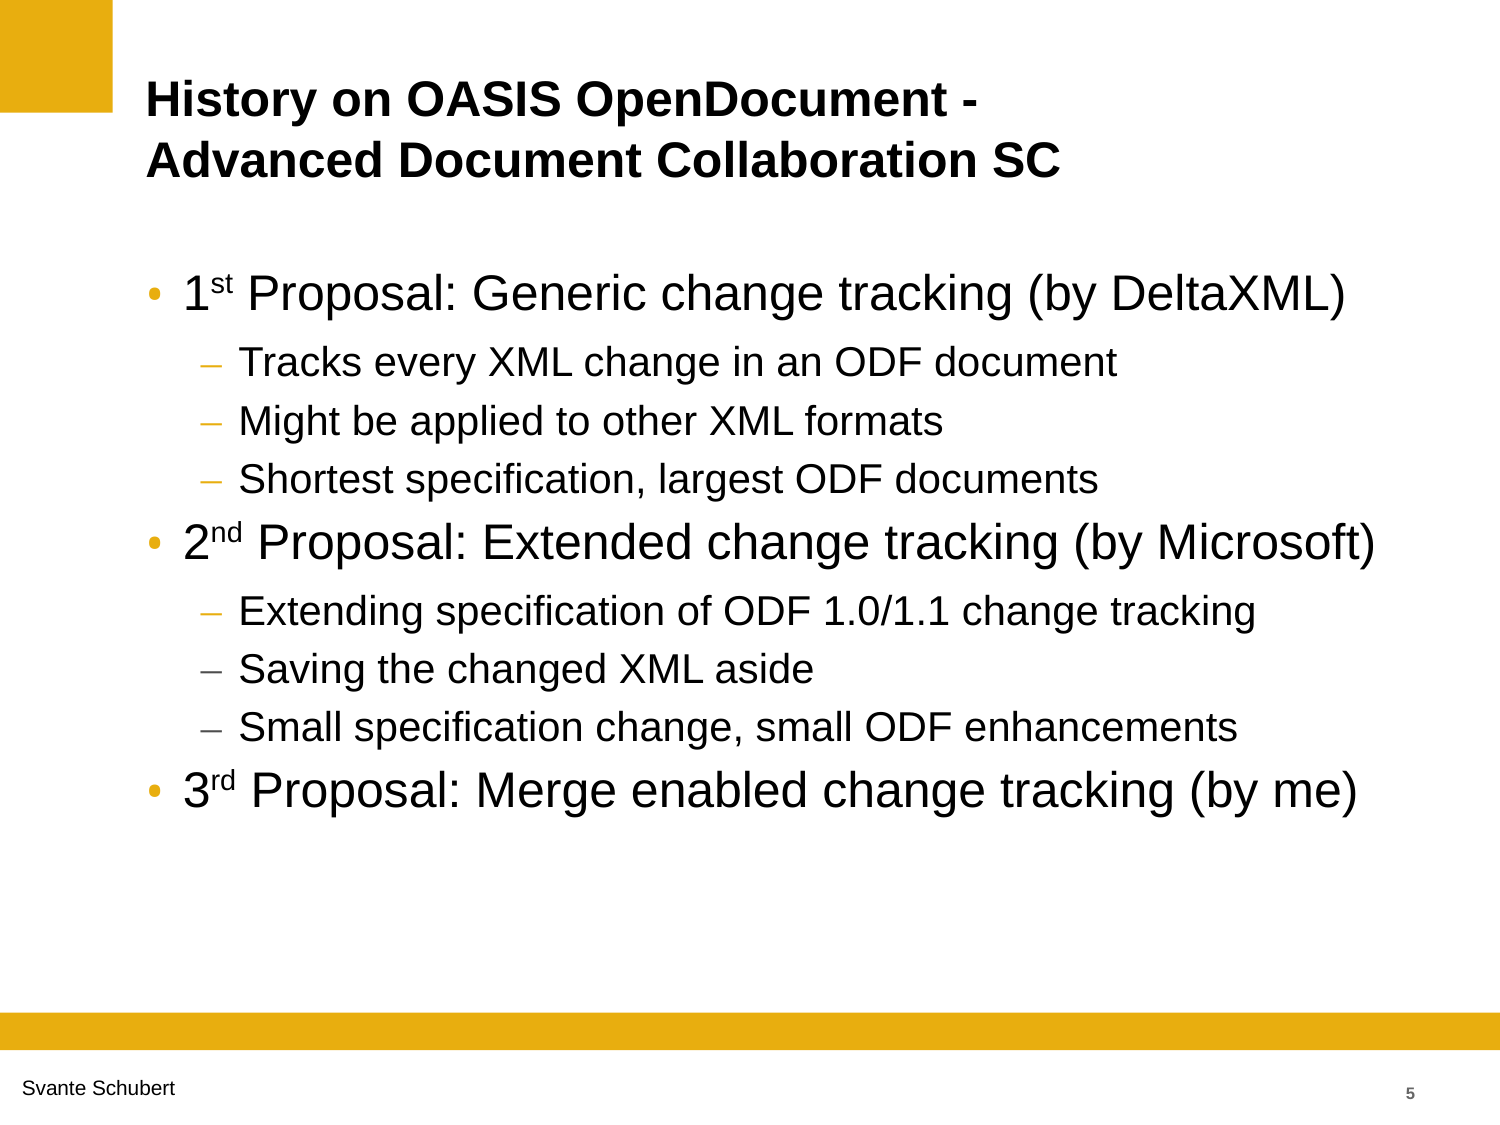

# History on OASIS OpenDocument - Advanced Document Collaboration SC
1st Proposal: Generic change tracking (by DeltaXML)
Tracks every XML change in an ODF document
Might be applied to other XML formats
Shortest specification, largest ODF documents
2nd Proposal: Extended change tracking (by Microsoft)
Extending specification of ODF 1.0/1.1 change tracking
Saving the changed XML aside
Small specification change, small ODF enhancements
3rd Proposal: Merge enabled change tracking (by me)
Svante Schubert